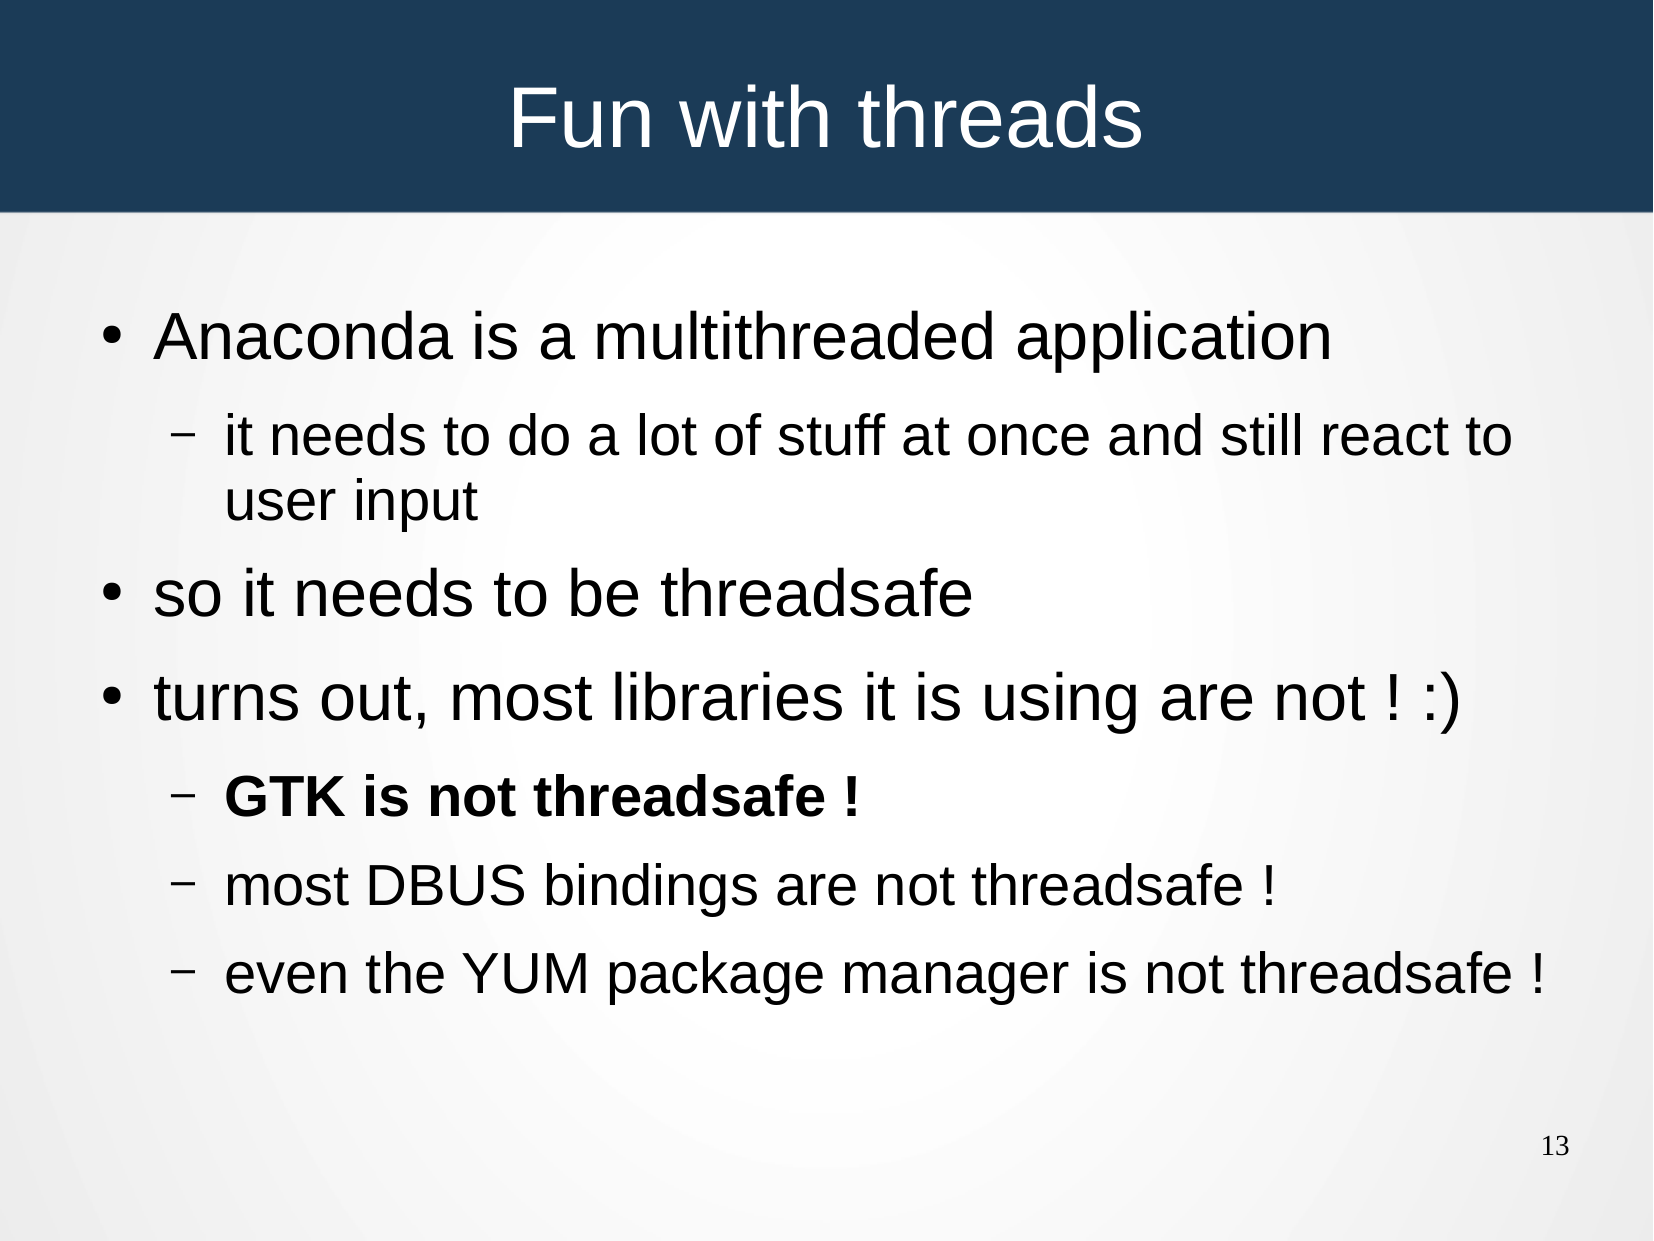

# Fun with threads
Anaconda is a multithreaded application
it needs to do a lot of stuff at once and still react to user input
so it needs to be threadsafe
turns out, most libraries it is using are not ! :)
GTK is not threadsafe !
most DBUS bindings are not threadsafe !
even the YUM package manager is not threadsafe !
13